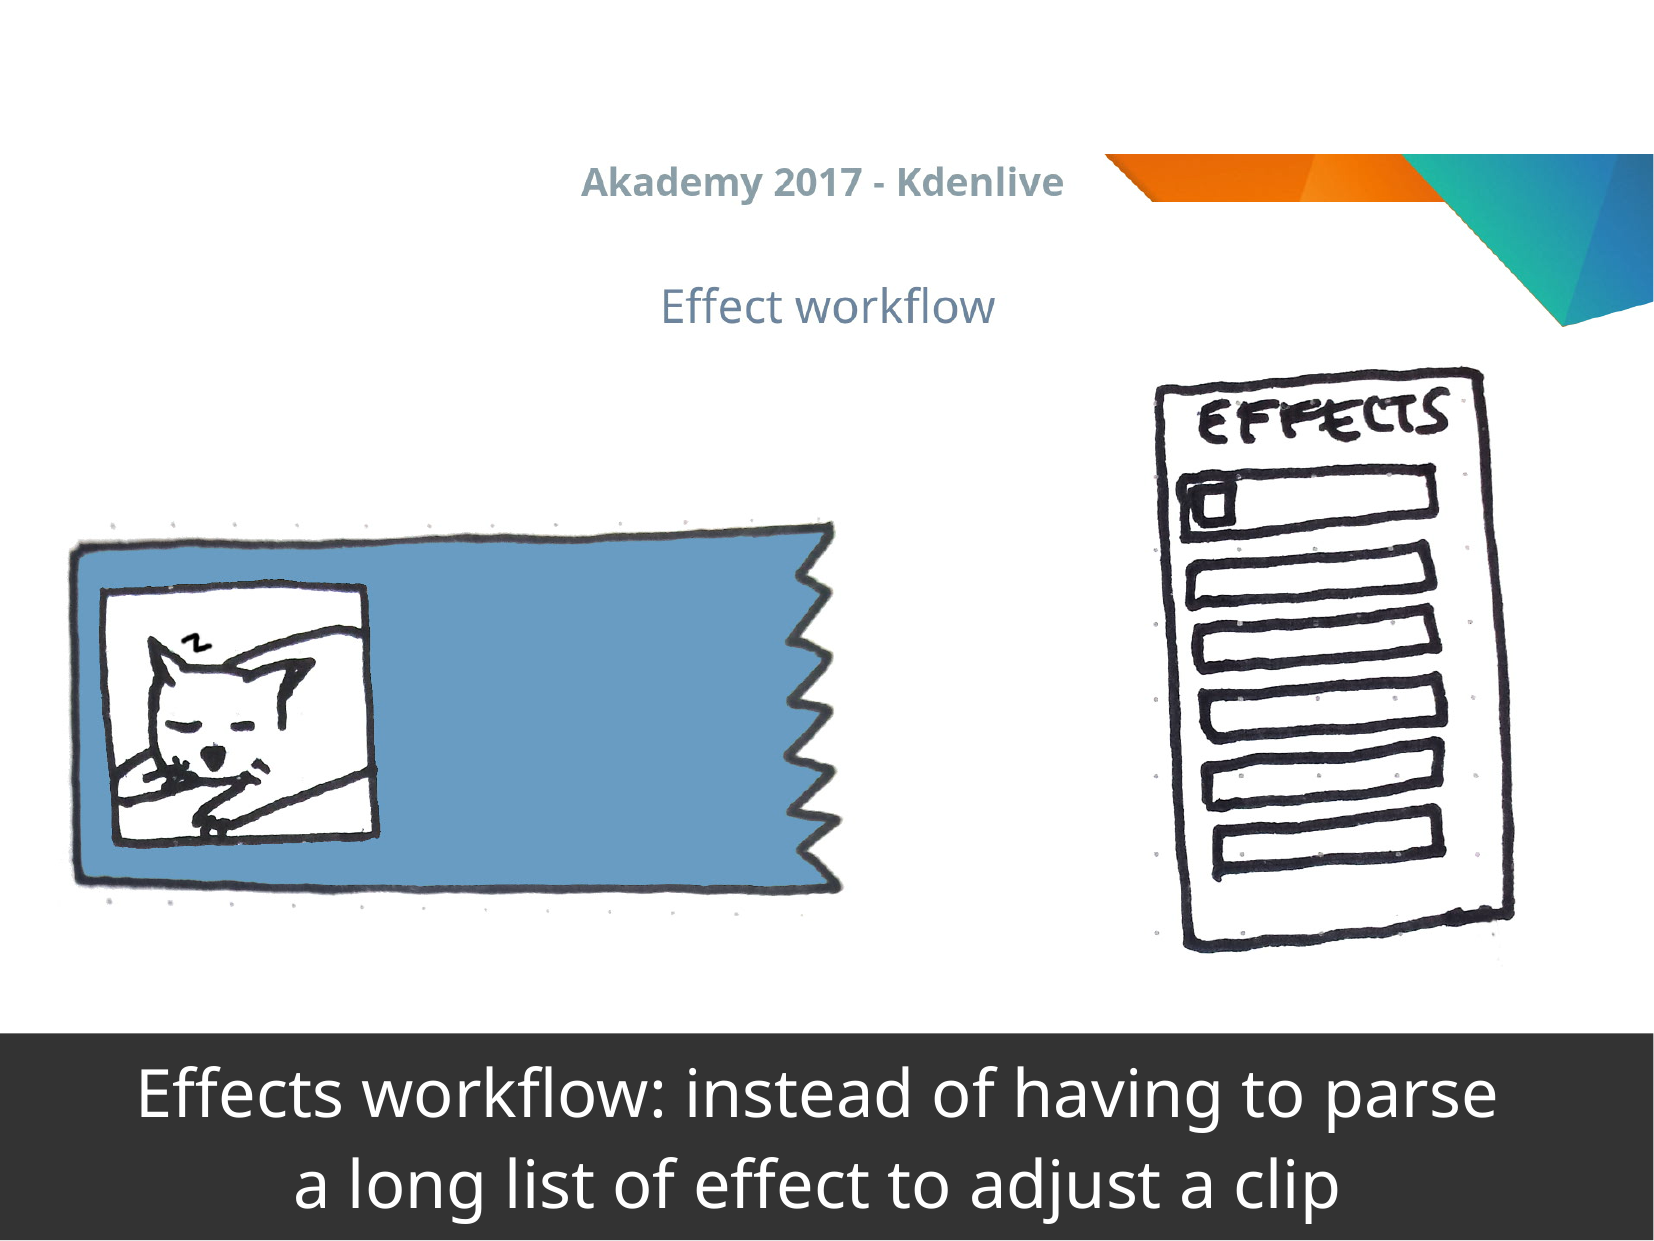

# Effects workflow: instead of having to parse a long list of effect to adjust a clip